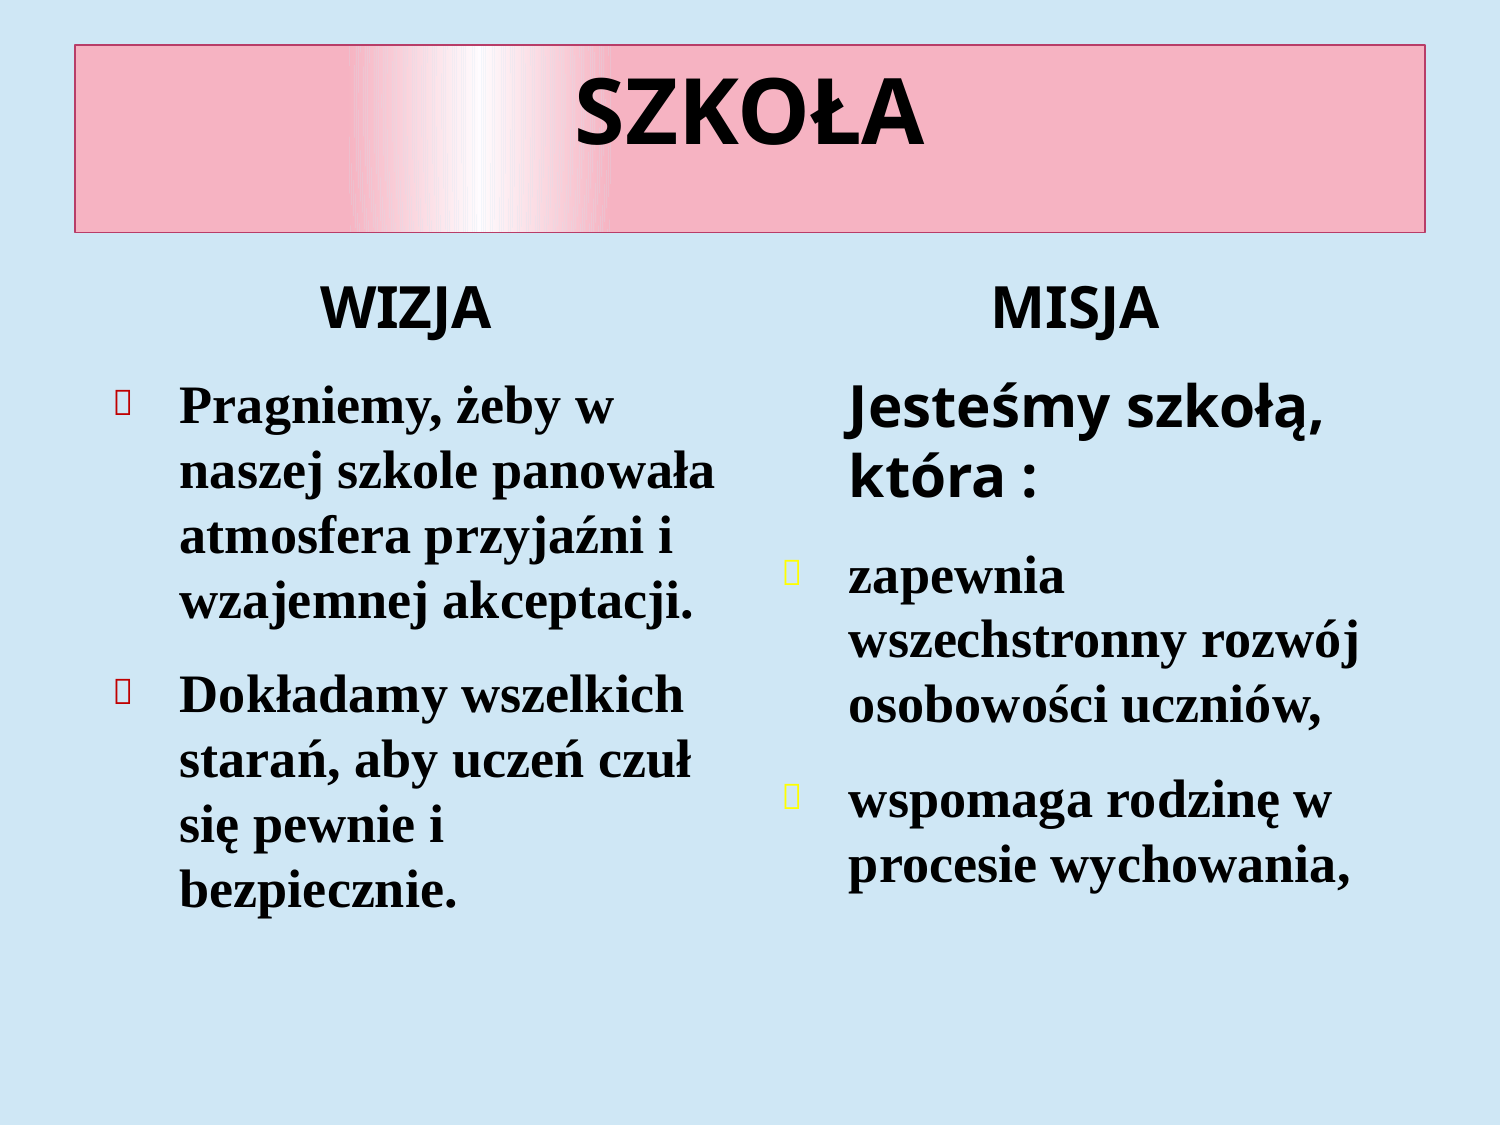

# SZKOŁA
WIZJA
Pragniemy, żeby w naszej szkole panowała atmosfera przyjaźni i wzajemnej akceptacji.
Dokładamy wszelkich starań, aby uczeń czuł się pewnie i bezpiecznie.
MISJA
Jesteśmy szkołą, która :
zapewnia wszechstronny rozwój osobowości uczniów,
wspomaga rodzinę w procesie wychowania,